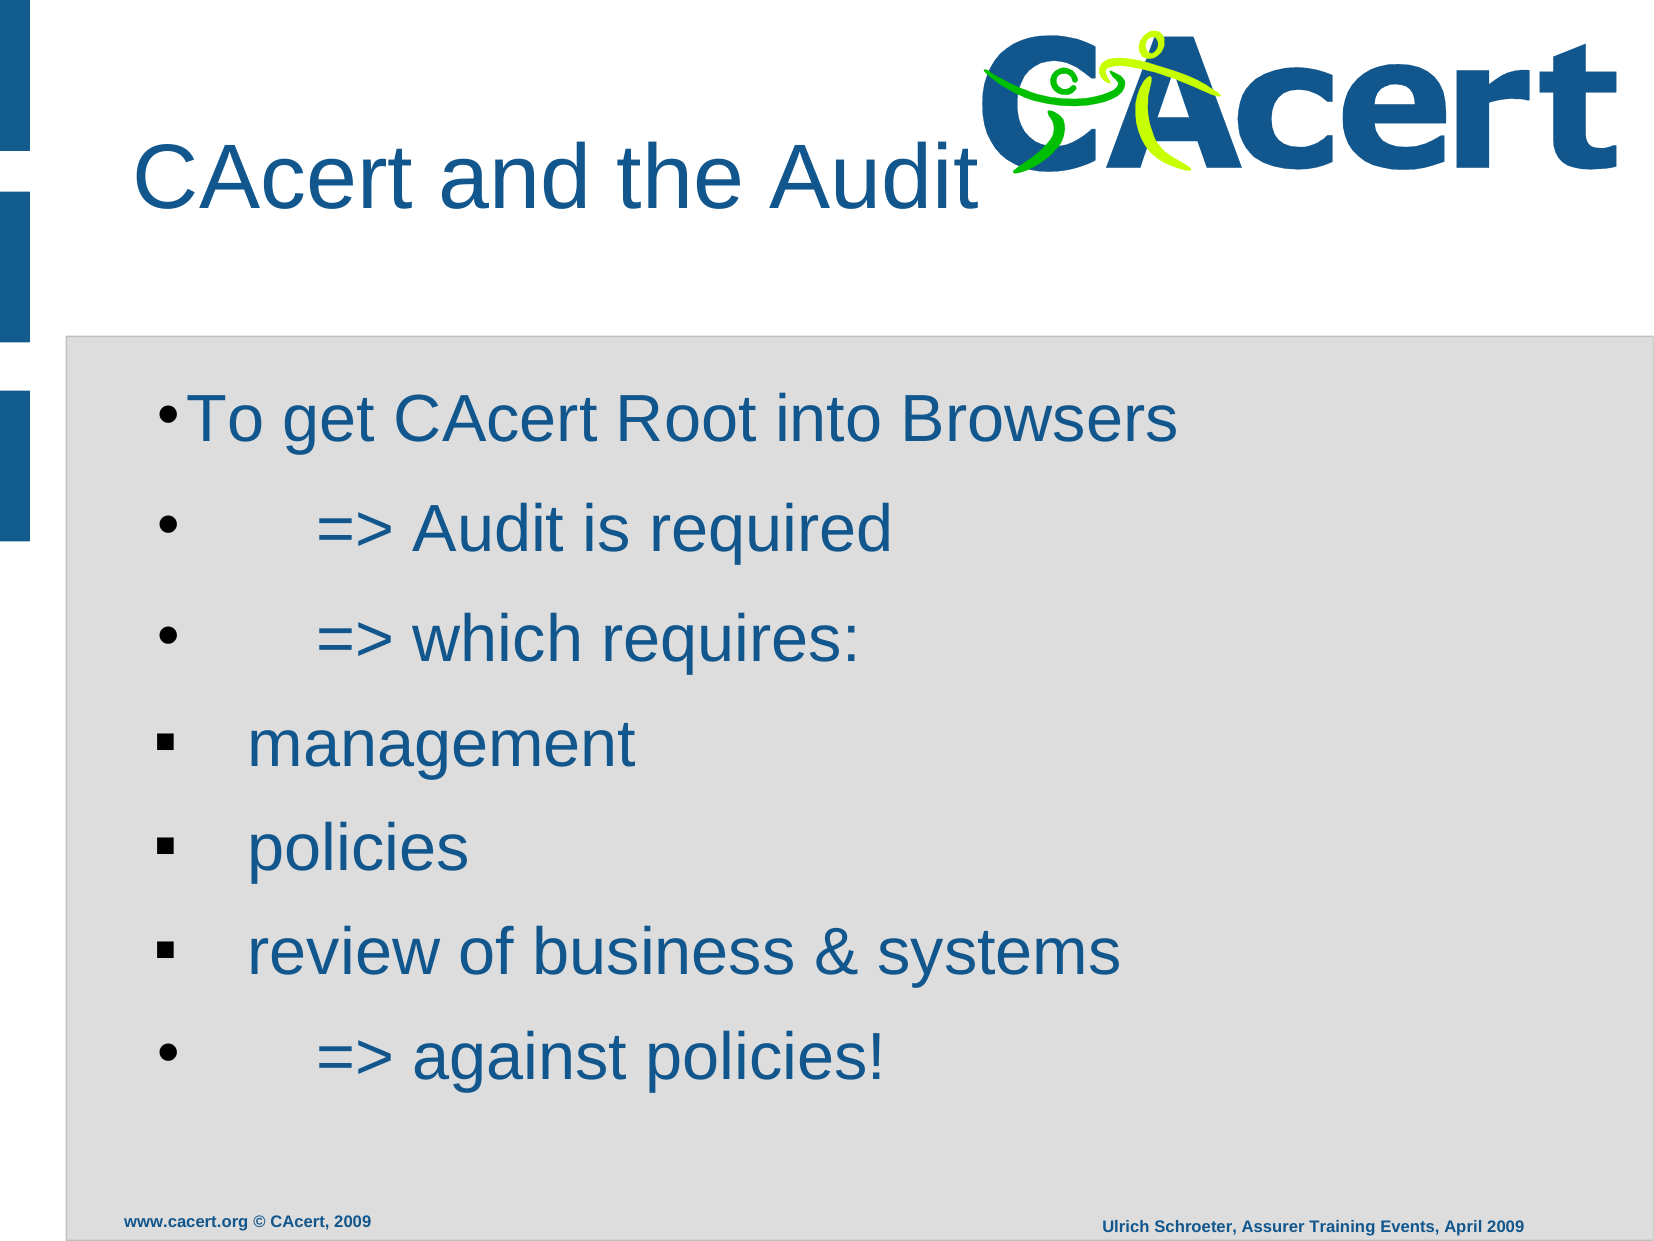

CAcert and the Audit
To get CAcert Root into Browsers
 => Audit is required
 => which requires:
 management
 policies
 review of business & systems
 => against policies!